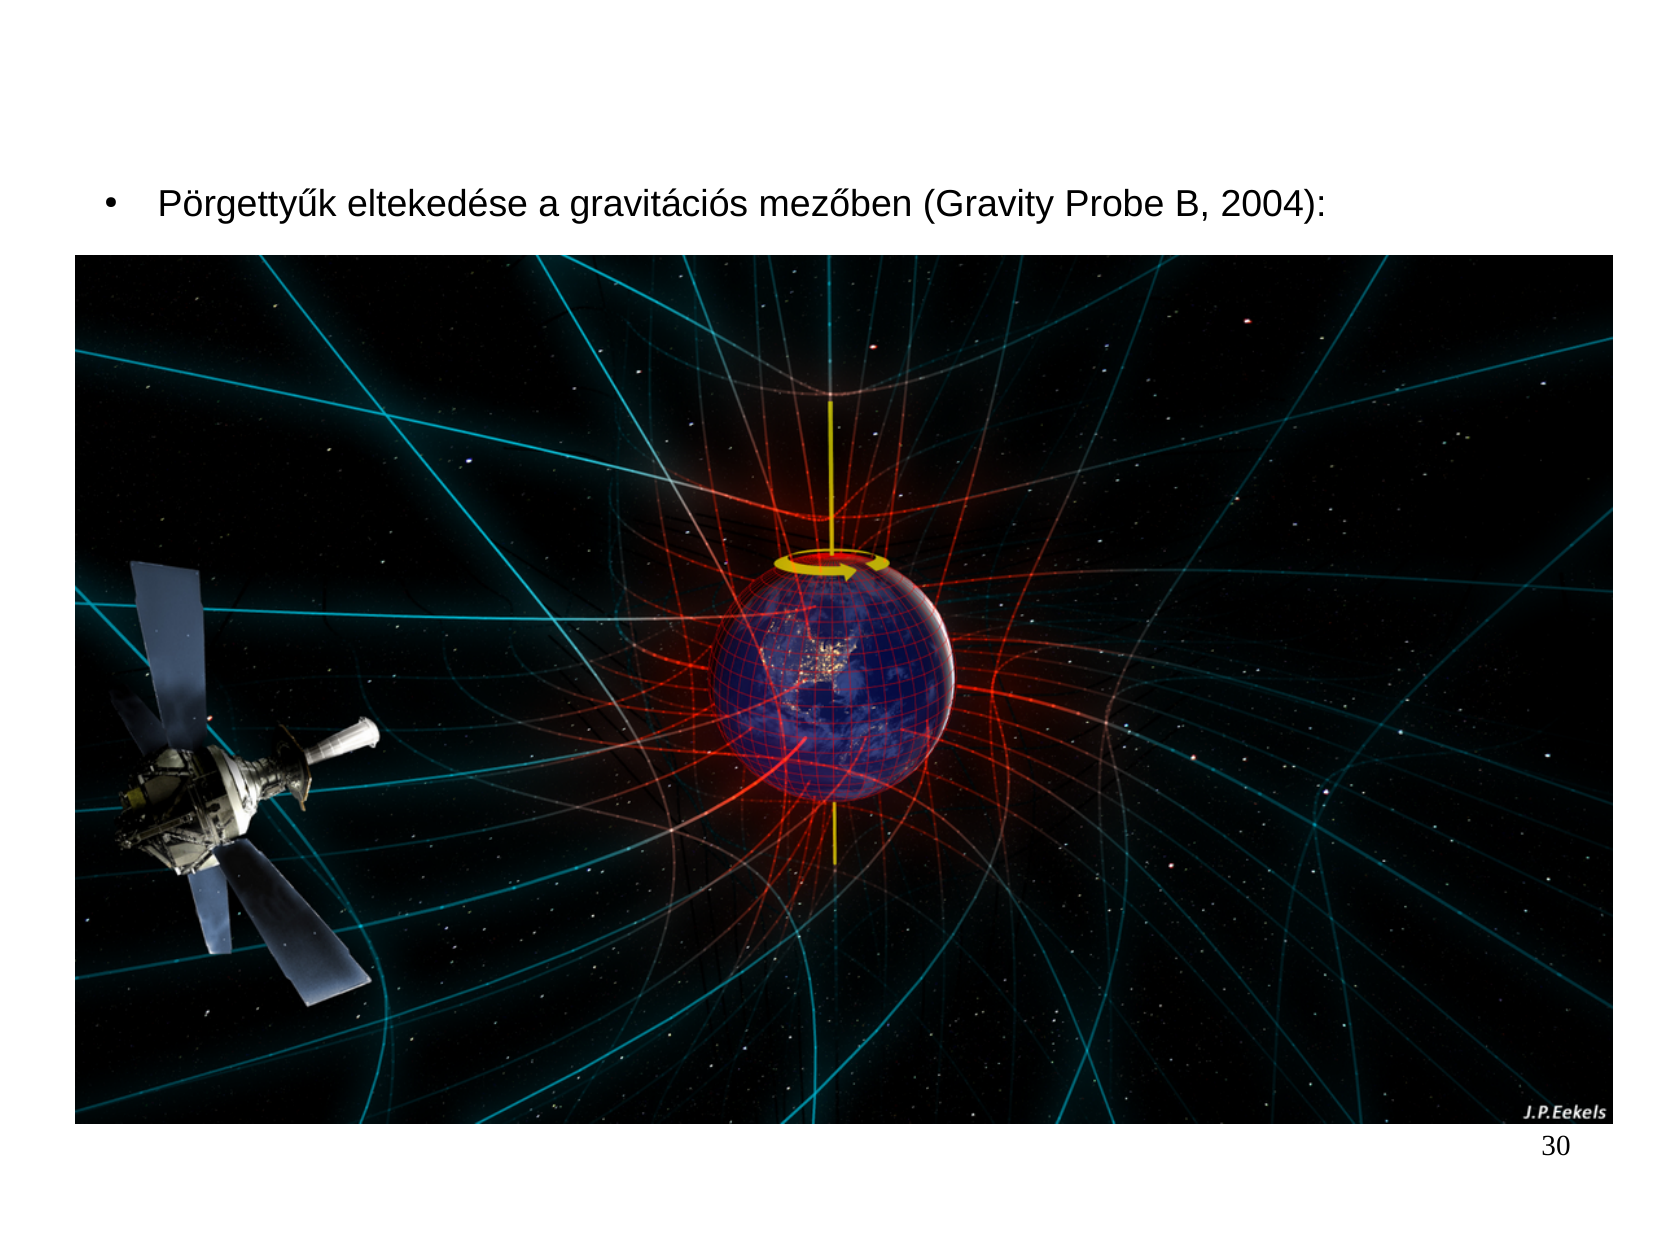

# Pörgettyűk eltekedése a gravitációs mezőben (Gravity Probe B, 2004):
30